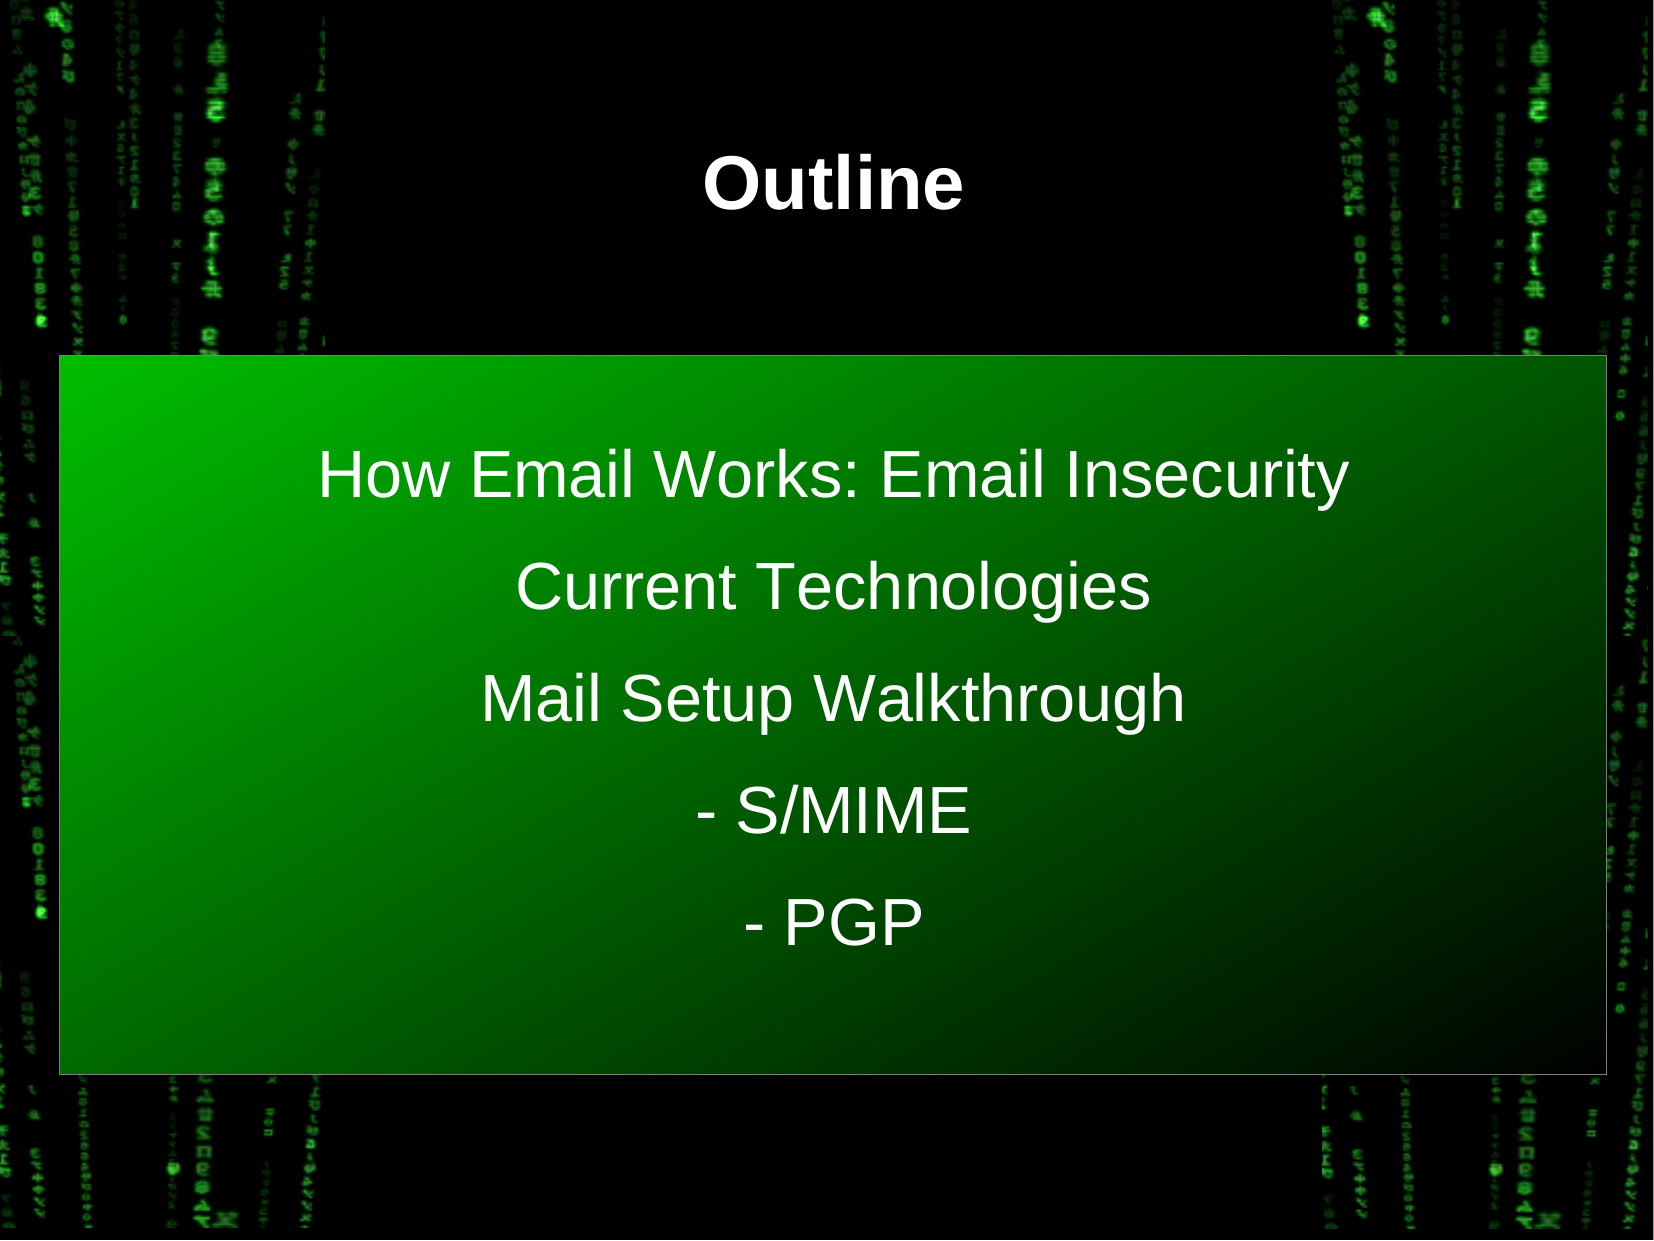

# Outline
How Email Works: Email Insecurity
Current Technologies
Mail Setup Walkthrough
- S/MIME
- PGP